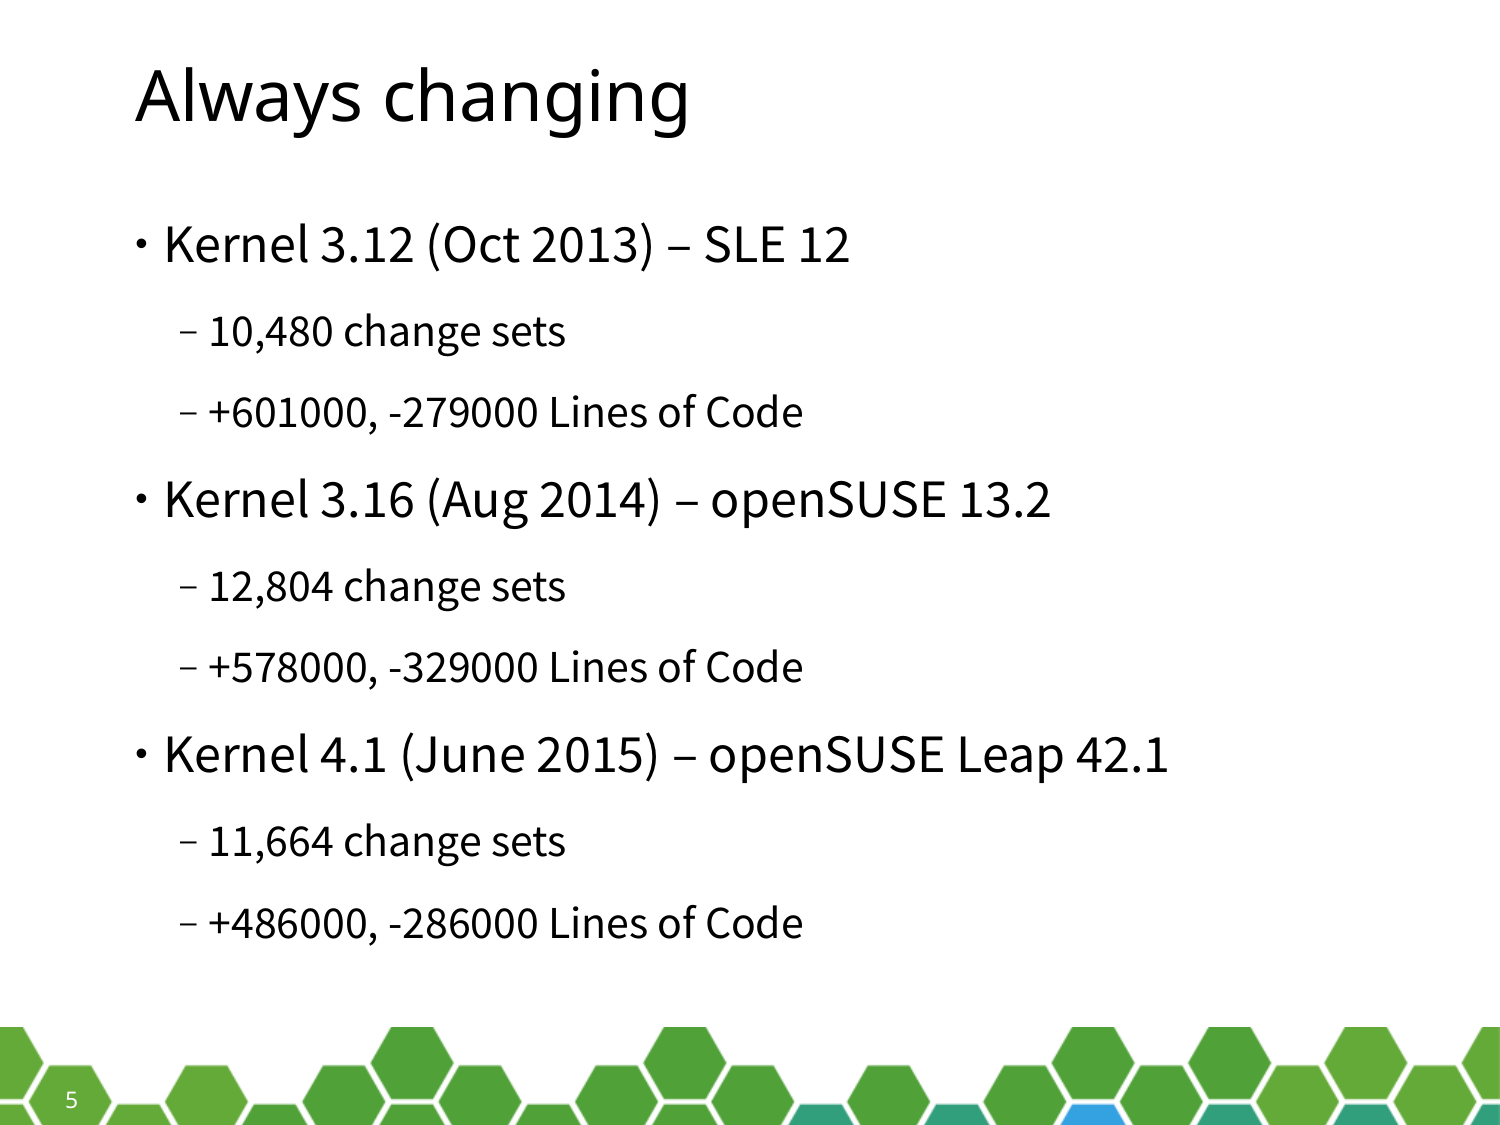

# Always changing
Kernel 3.12 (Oct 2013) – SLE 12
10,480 change sets
+601000, -279000 Lines of Code
Kernel 3.16 (Aug 2014) – openSUSE 13.2
12,804 change sets
+578000, -329000 Lines of Code
Kernel 4.1 (June 2015) – openSUSE Leap 42.1
11,664 change sets
+486000, -286000 Lines of Code